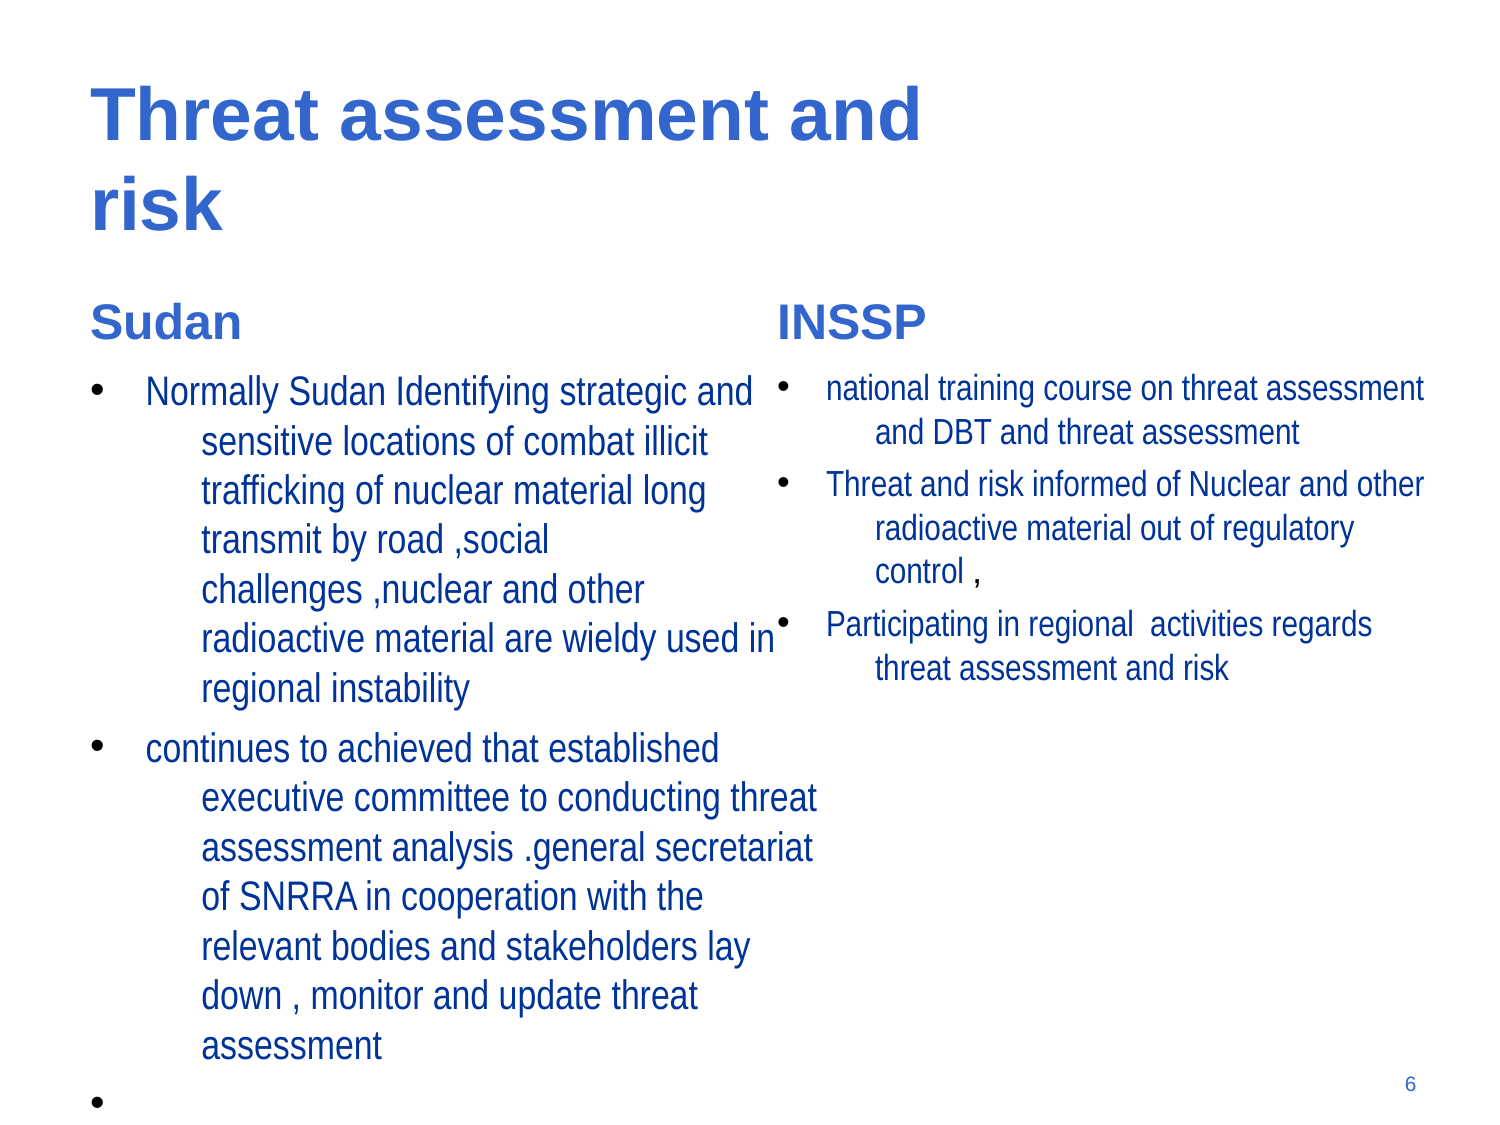

# Threat assessment and risk
Sudan
INSSP
Normally Sudan Identifying strategic and sensitive locations of combat illicit trafficking of nuclear material long transmit by road ,social challenges ,nuclear and other radioactive material are wieldy used in regional instability
continues to achieved that established executive committee to conducting threat assessment analysis .general secretariat of SNRRA in cooperation with the relevant bodies and stakeholders lay down , monitor and update threat assessment
national training course on threat assessment and DBT and threat assessment
Threat and risk informed of Nuclear and other radioactive material out of regulatory control ,
Participating in regional activities regards threat assessment and risk